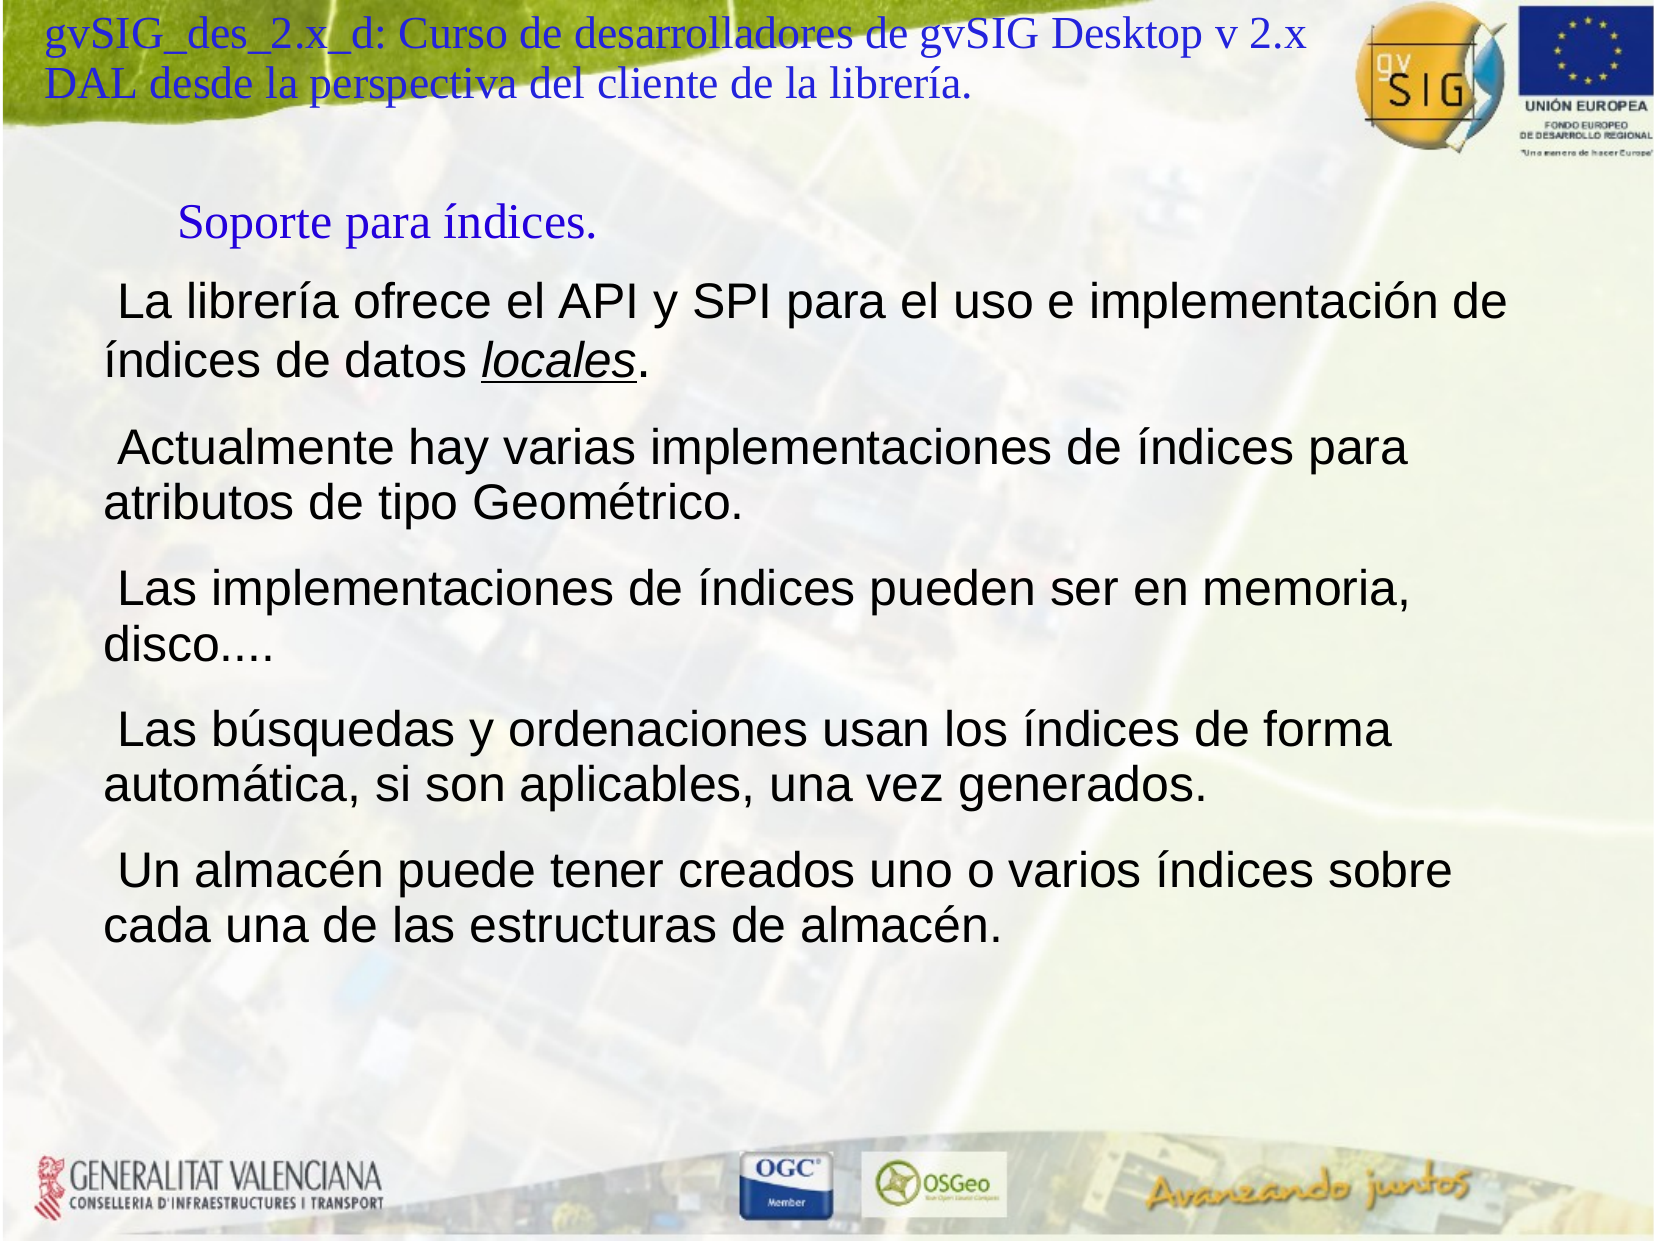

# Soporte para índices.
 La librería ofrece el API y SPI para el uso e implementación de índices de datos locales.
 Actualmente hay varias implementaciones de índices para atributos de tipo Geométrico.
 Las implementaciones de índices pueden ser en memoria, disco....
 Las búsquedas y ordenaciones usan los índices de forma automática, si son aplicables, una vez generados.
 Un almacén puede tener creados uno o varios índices sobre cada una de las estructuras de almacén.